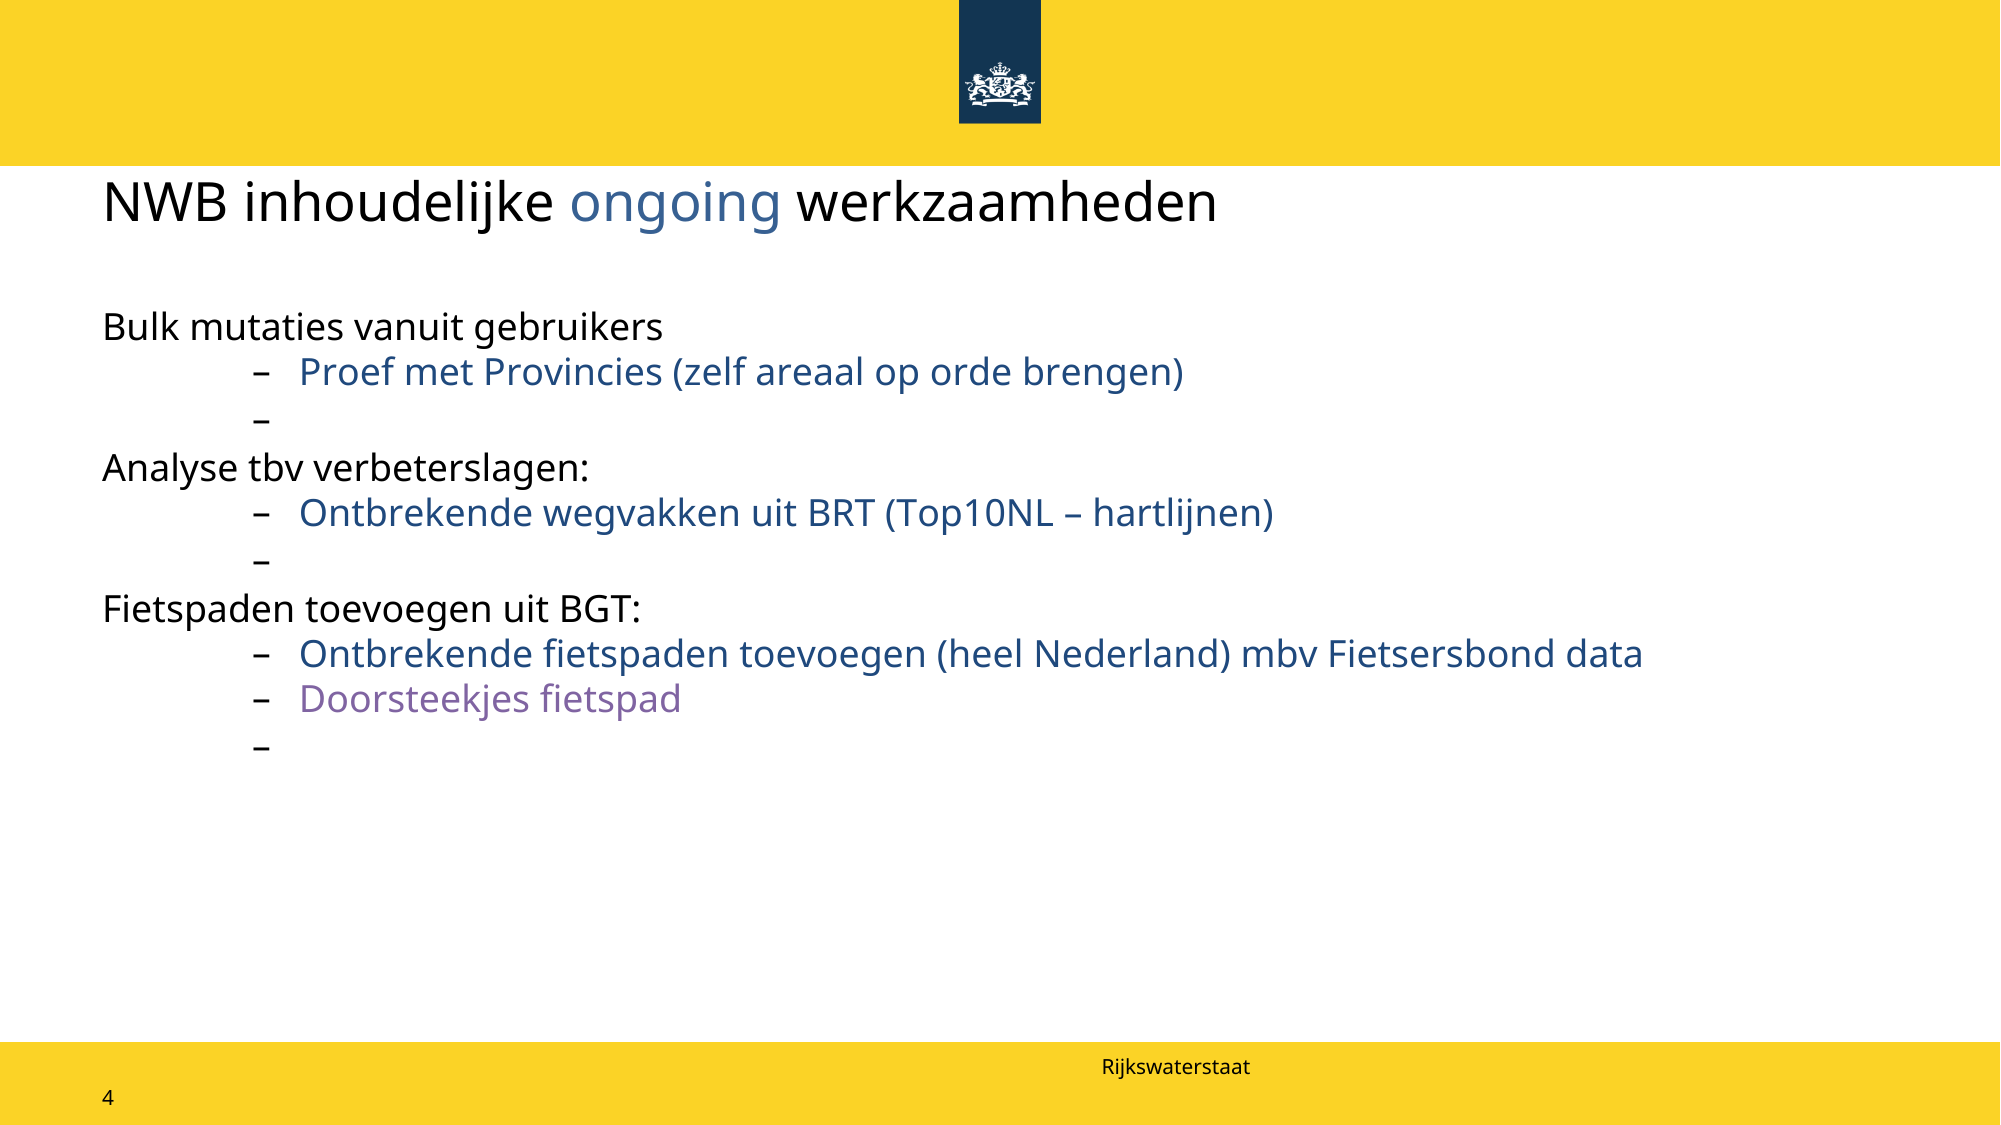

# NWB inhoudelijke ongoing werkzaamheden
Bulk mutaties vanuit gebruikers
Proef met Provincies (zelf areaal op orde brengen)
Analyse tbv verbeterslagen:
Ontbrekende wegvakken uit BRT (Top10NL – hartlijnen)
Fietspaden toevoegen uit BGT:
Ontbrekende fietspaden toevoegen (heel Nederland) mbv Fietsersbond data
Doorsteekjes fietspad